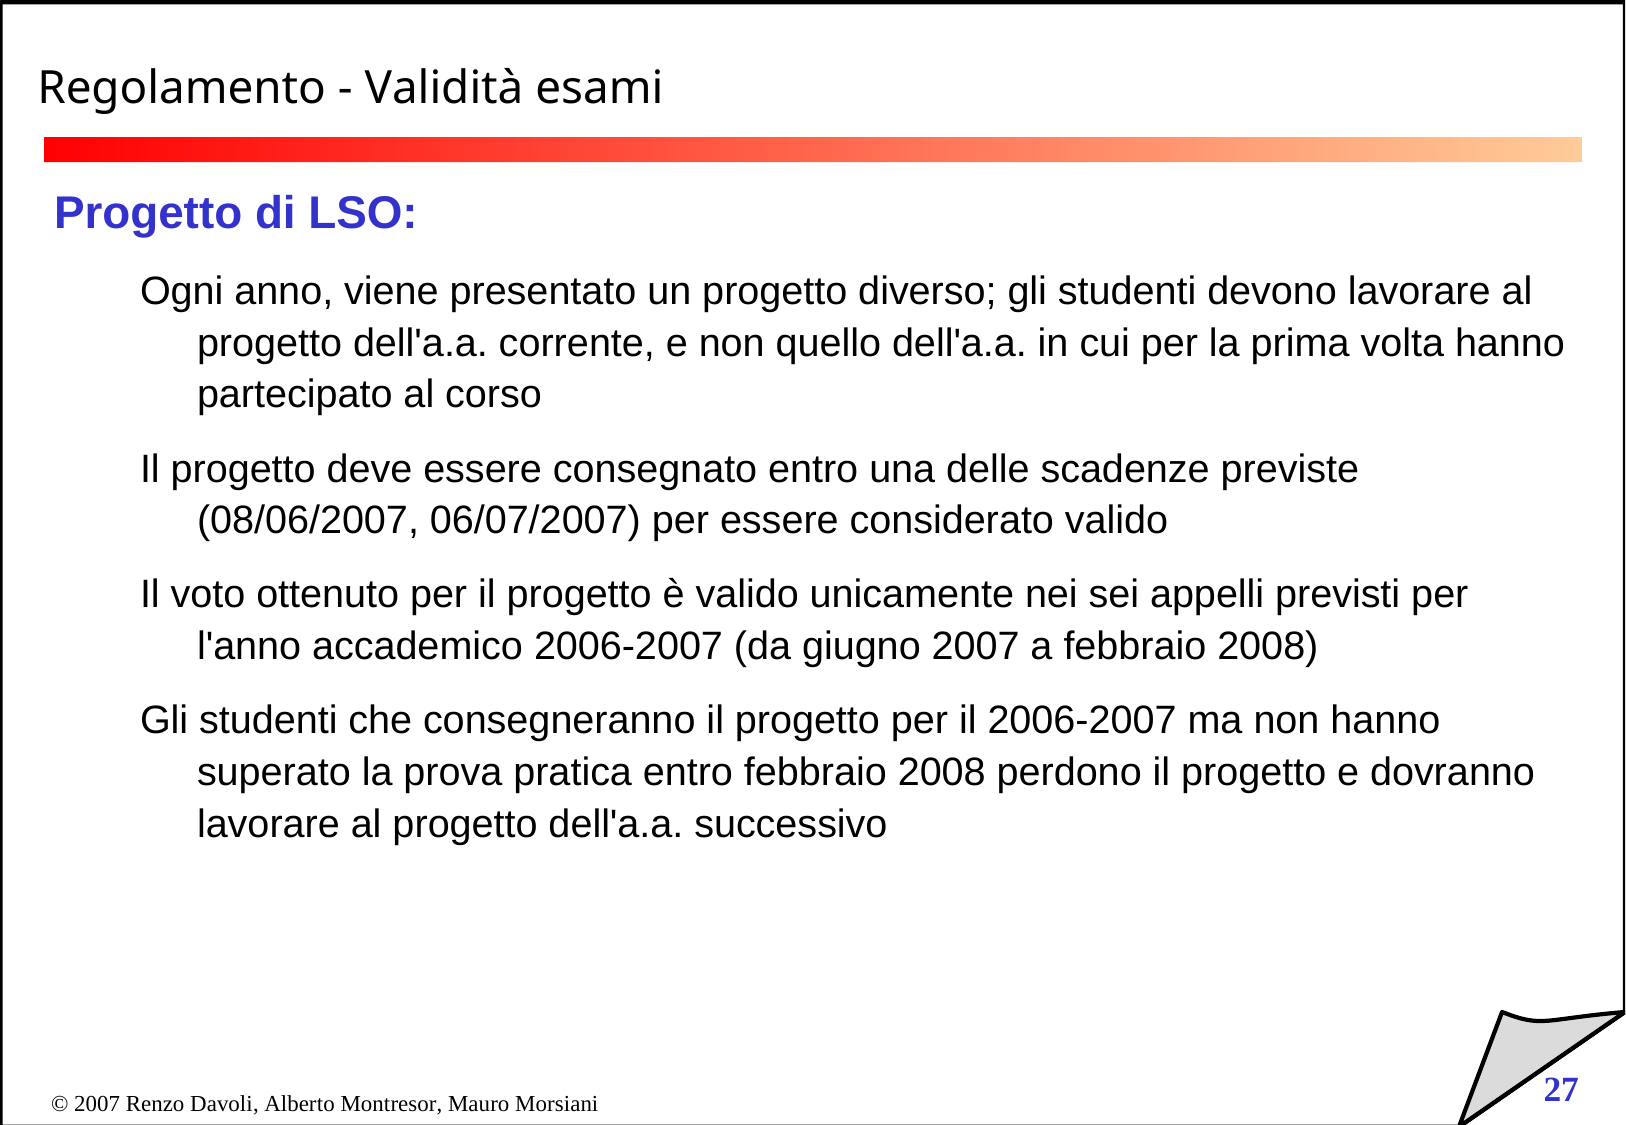

# Regolamento - Validità esami
Progetto di LSO:
Ogni anno, viene presentato un progetto diverso; gli studenti devono lavorare al progetto dell'a.a. corrente, e non quello dell'a.a. in cui per la prima volta hanno partecipato al corso
Il progetto deve essere consegnato entro una delle scadenze previste (08/06/2007, 06/07/2007) per essere considerato valido
Il voto ottenuto per il progetto è valido unicamente nei sei appelli previsti per l'anno accademico 2006-2007 (da giugno 2007 a febbraio 2008)
Gli studenti che consegneranno il progetto per il 2006-2007 ma non hanno superato la prova pratica entro febbraio 2008 perdono il progetto e dovranno lavorare al progetto dell'a.a. successivo